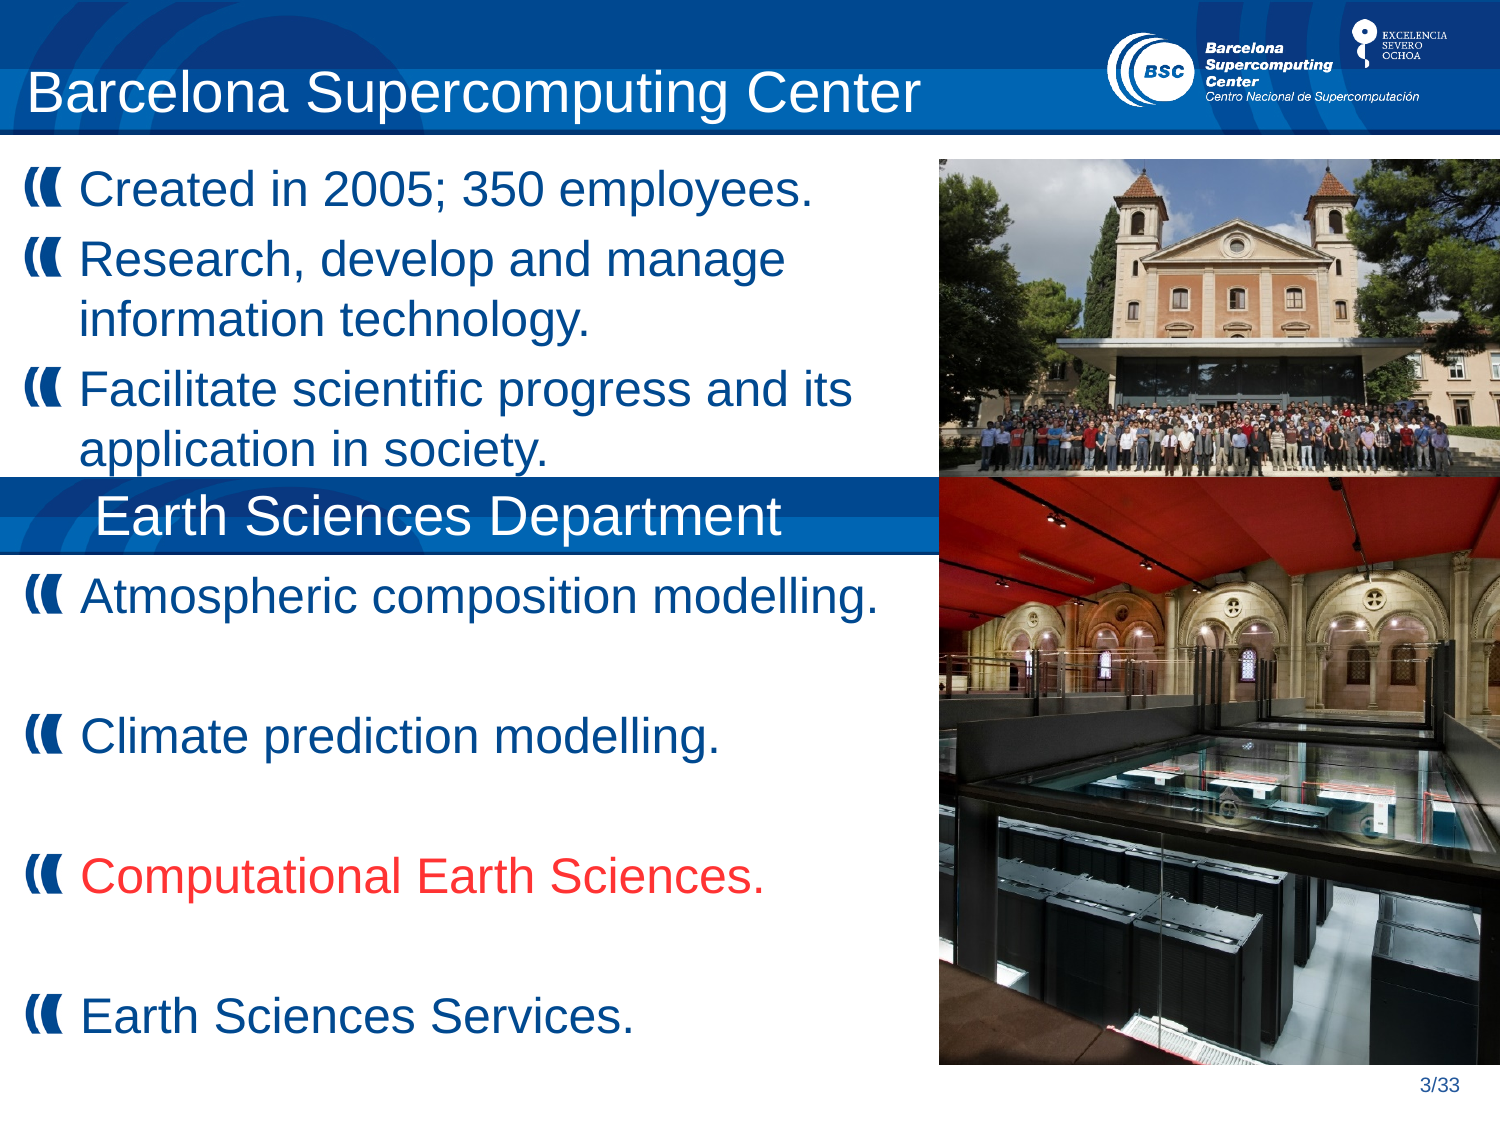

# Barcelona Supercomputing Center
Created in 2005; 350 employees.
Research, develop and manage information technology.
Facilitate scientific progress and its application in society.
	Earth Sciences Department
Atmospheric composition modelling.
Climate prediction modelling.
Computational Earth Sciences.
Earth Sciences Services.